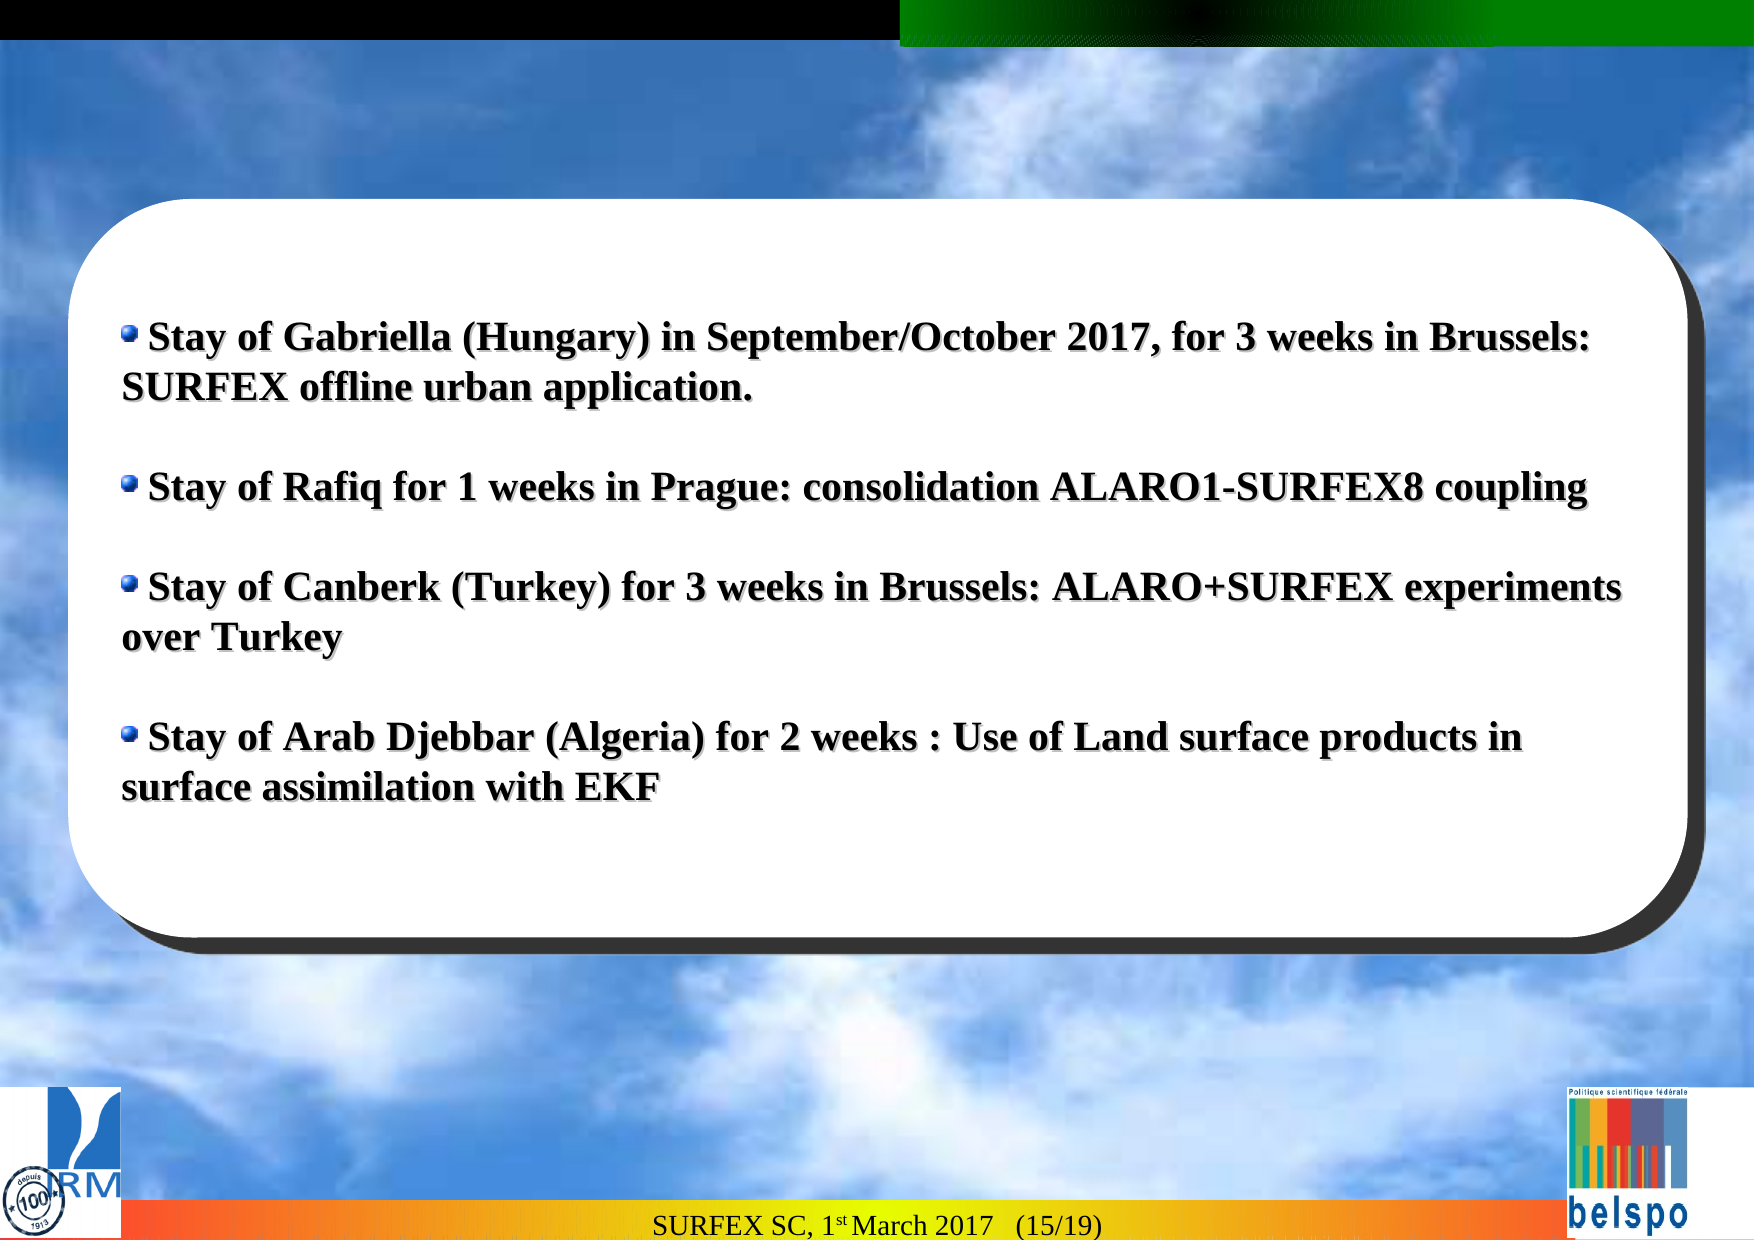

Stay of Gabriella (Hungary) in September/October 2017, for 3 weeks in Brussels: SURFEX offline urban application.
 Stay of Rafiq for 1 weeks in Prague: consolidation ALARO1-SURFEX8 coupling
 Stay of Canberk (Turkey) for 3 weeks in Brussels: ALARO+SURFEX experiments over Turkey
 Stay of Arab Djebbar (Algeria) for 2 weeks : Use of Land surface products in surface assimilation with EKF
SURFEX SC, 1st March 2017 (15/19)